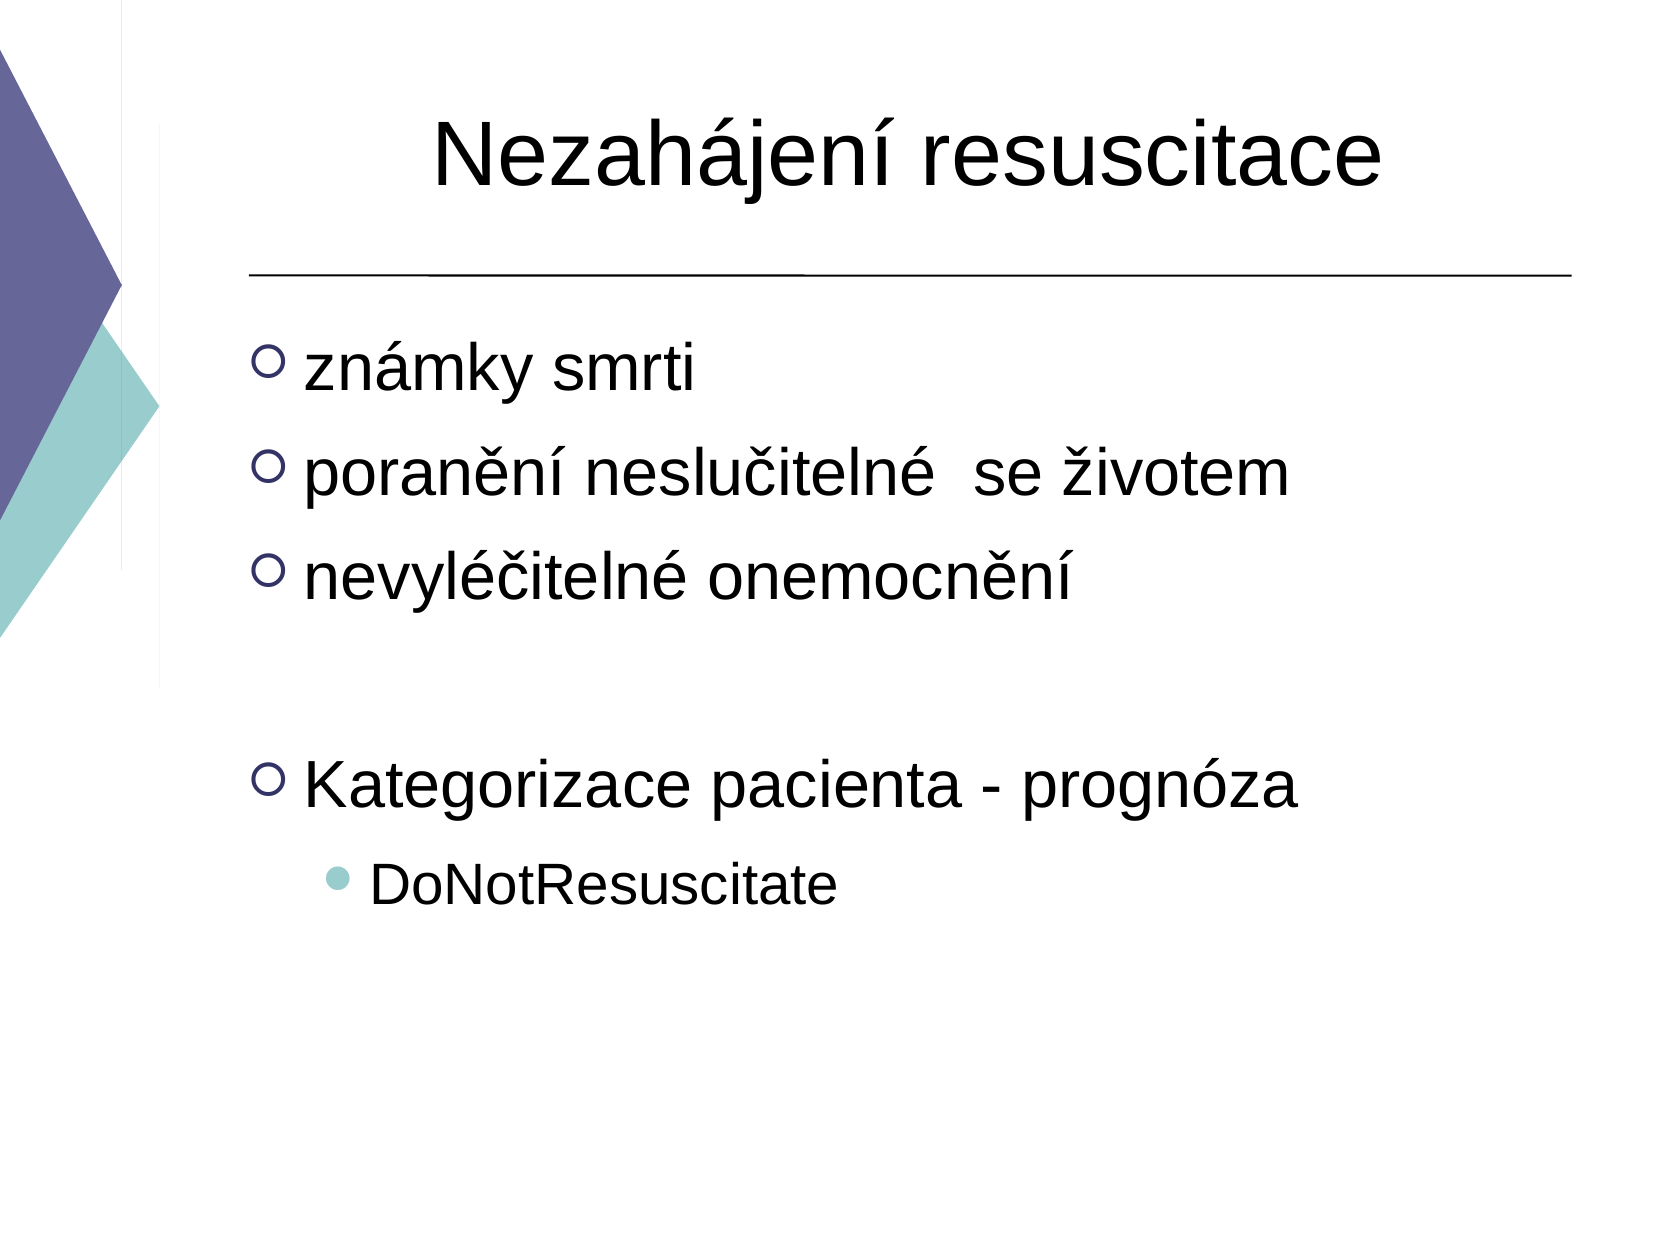

# Nezahájení resuscitace
známky smrti
poranění neslučitelné se životem
nevyléčitelné onemocnění
Kategorizace pacienta - prognóza
DoNotResuscitate